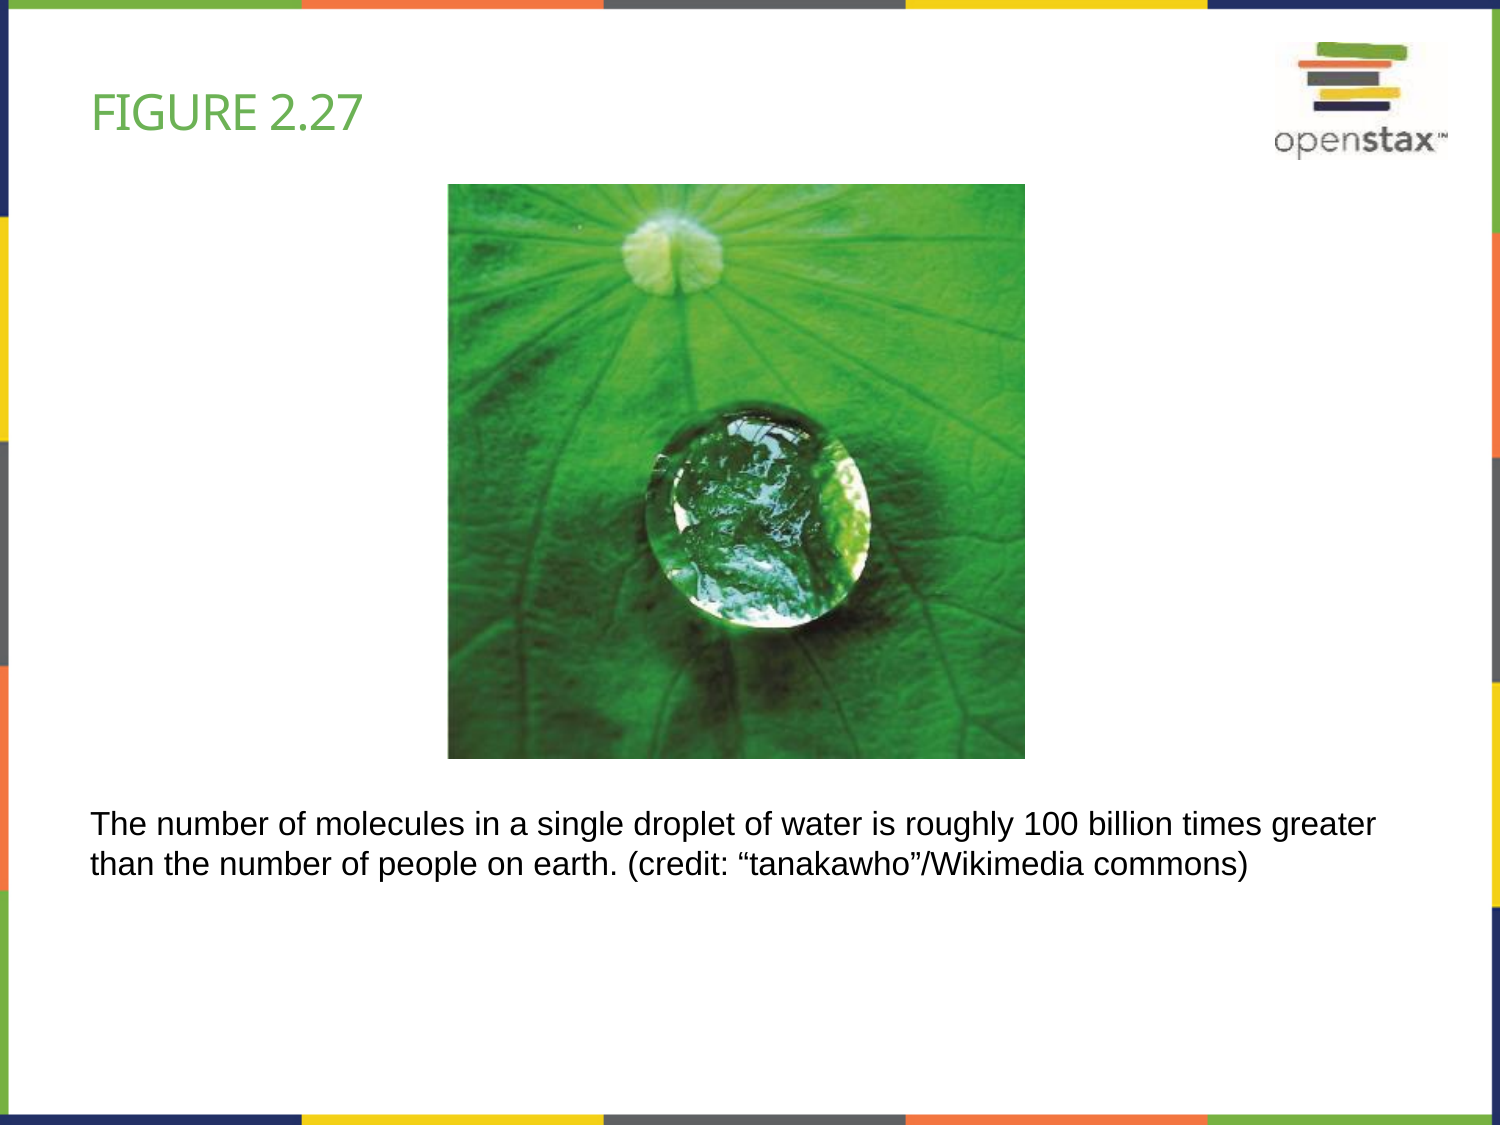

# Figure 2.27
The number of molecules in a single droplet of water is roughly 100 billion times greater than the number of people on earth. (credit: “tanakawho”/Wikimedia commons)